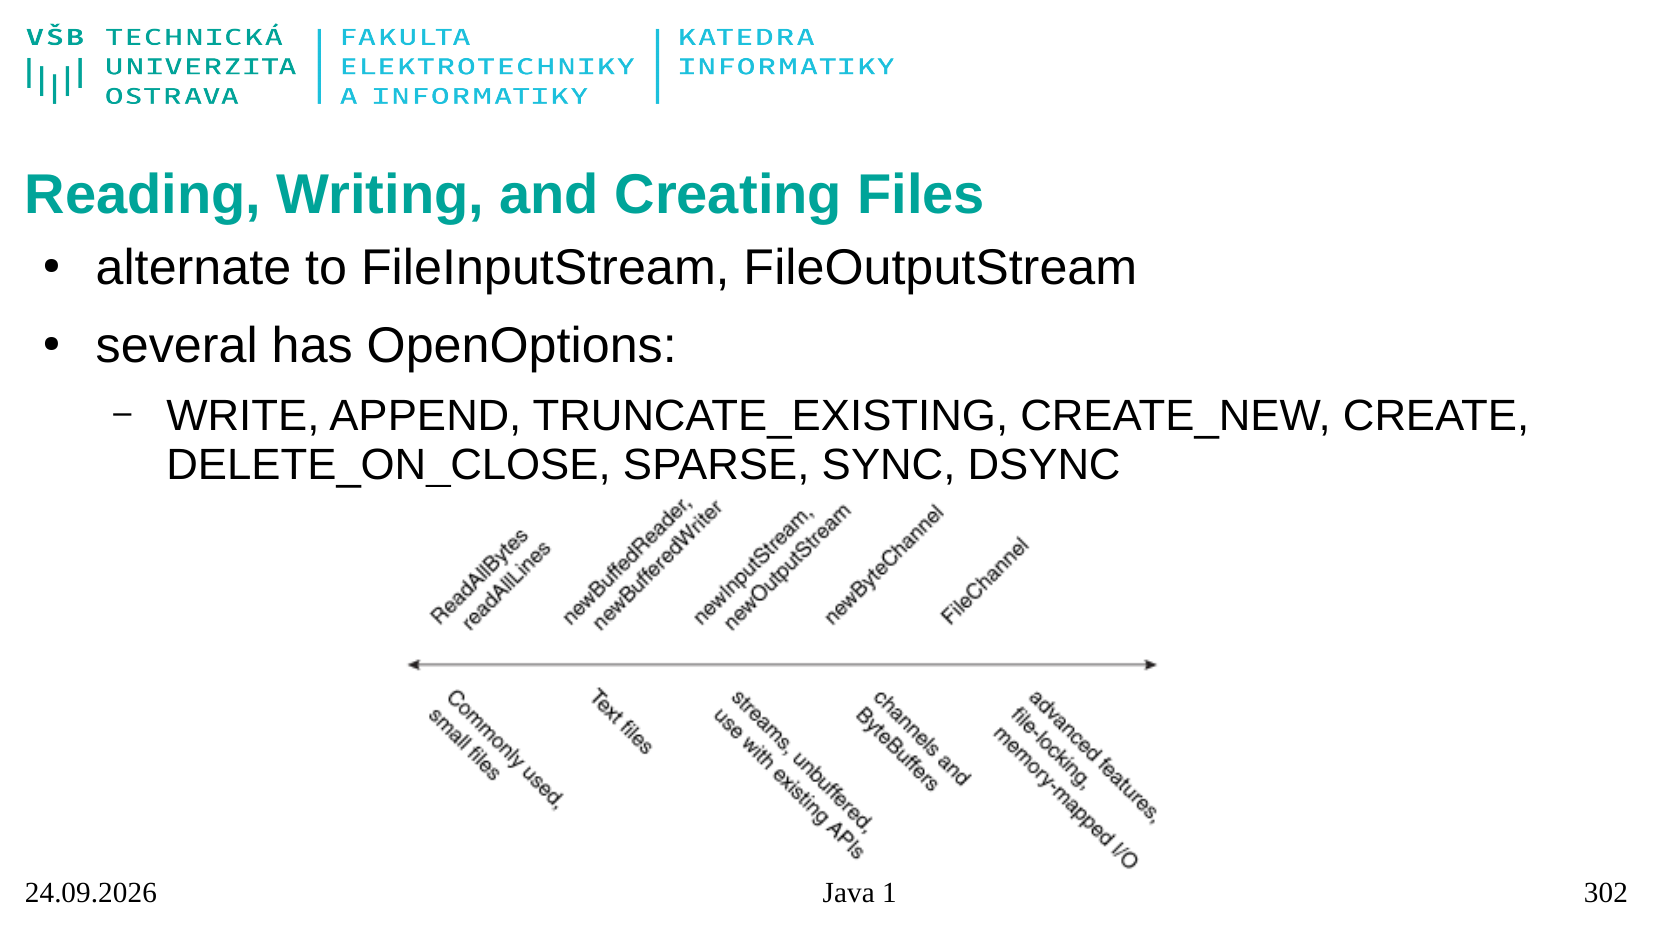

# Reading, Writing, and Creating Files
alternate to FileInputStream, FileOutputStream
several has OpenOptions:
WRITE, APPEND, TRUNCATE_EXISTING, CREATE_NEW, CREATE, DELETE_ON_CLOSE, SPARSE, SYNC, DSYNC
Java 1
302